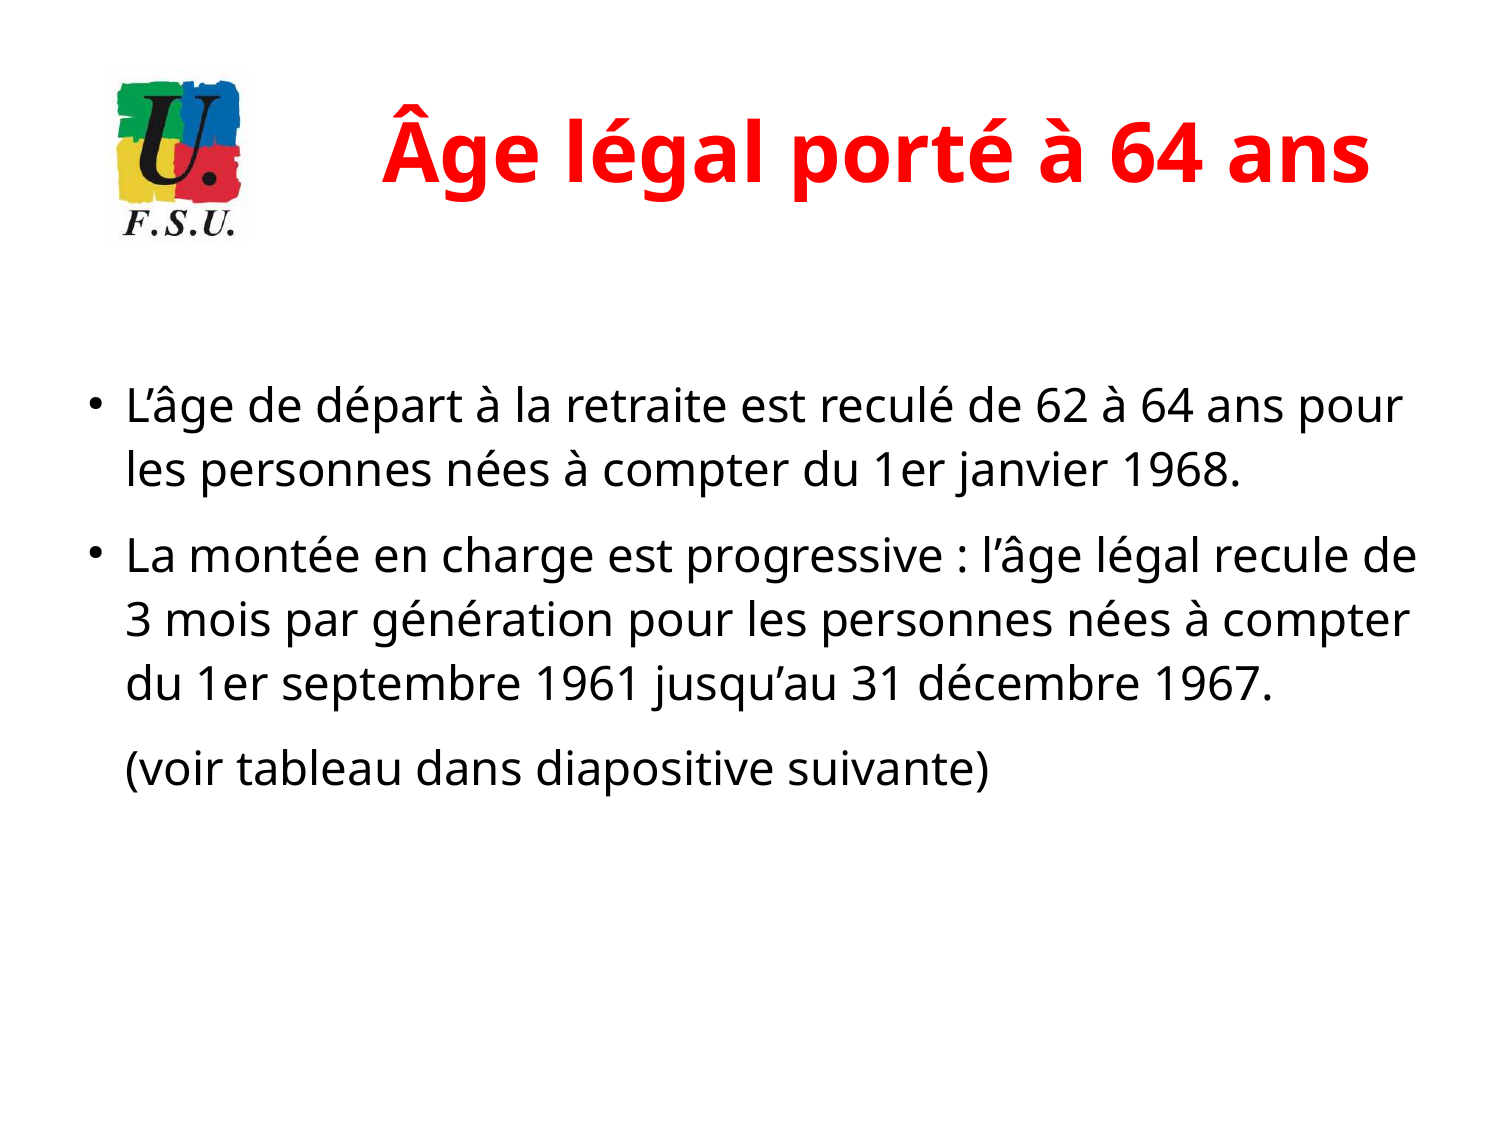

# Âge légal porté à 64 ans
L’âge de départ à la retraite est reculé de 62 à 64 ans pour les personnes nées à compter du 1er janvier 1968.
La montée en charge est progressive : l’âge légal recule de 3 mois par génération pour les personnes nées à compter du 1er septembre 1961 jusqu’au 31 décembre 1967.
(voir tableau dans diapositive suivante)